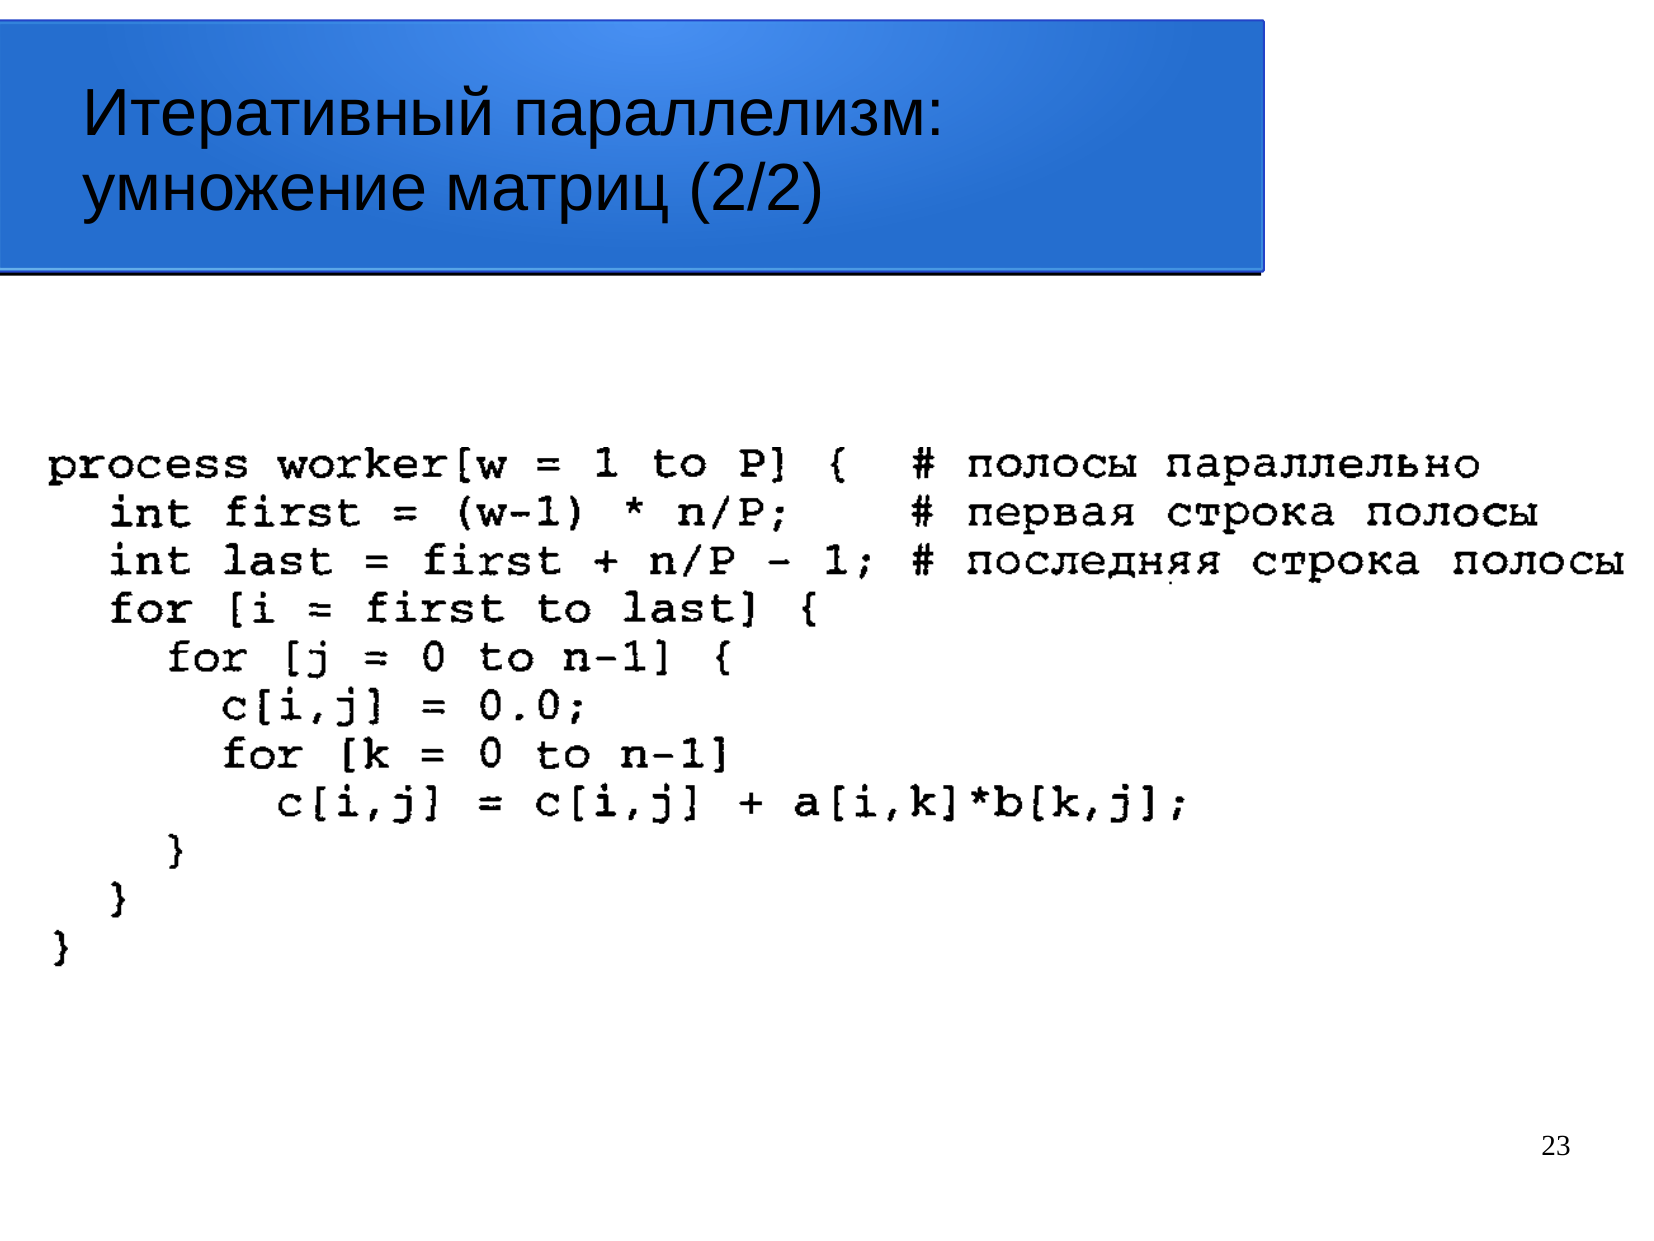

# Итеративный параллелизм: умножение матриц (2/2)
23